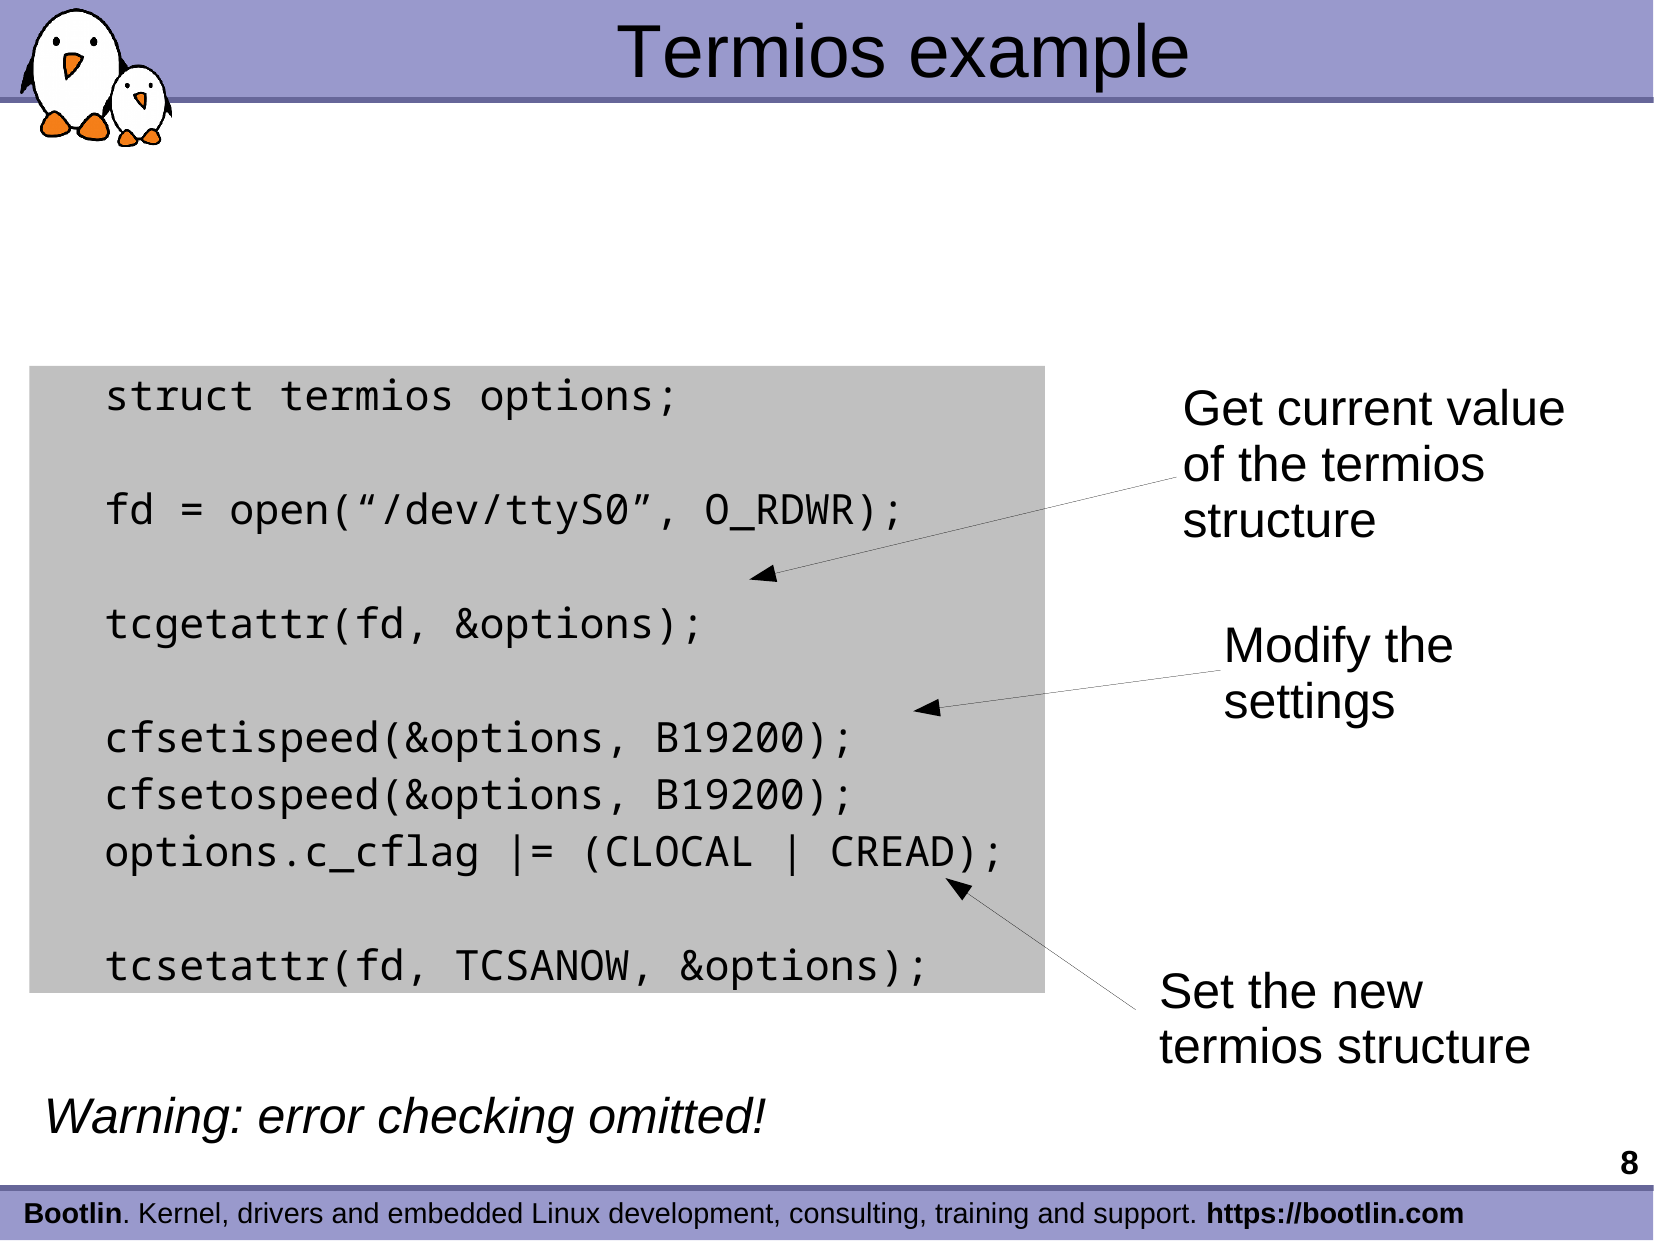

# Termios example
	struct termios options;
	fd = open(“/dev/ttyS0”, O_RDWR);
	tcgetattr(fd, &options);
	cfsetispeed(&options, B19200);
	cfsetospeed(&options, B19200);
	options.c_cflag |= (CLOCAL | CREAD);
	tcsetattr(fd, TCSANOW, &options);
Get current value of the termios structure
Modify the settings
Set the new termios structure
Warning: error checking omitted!